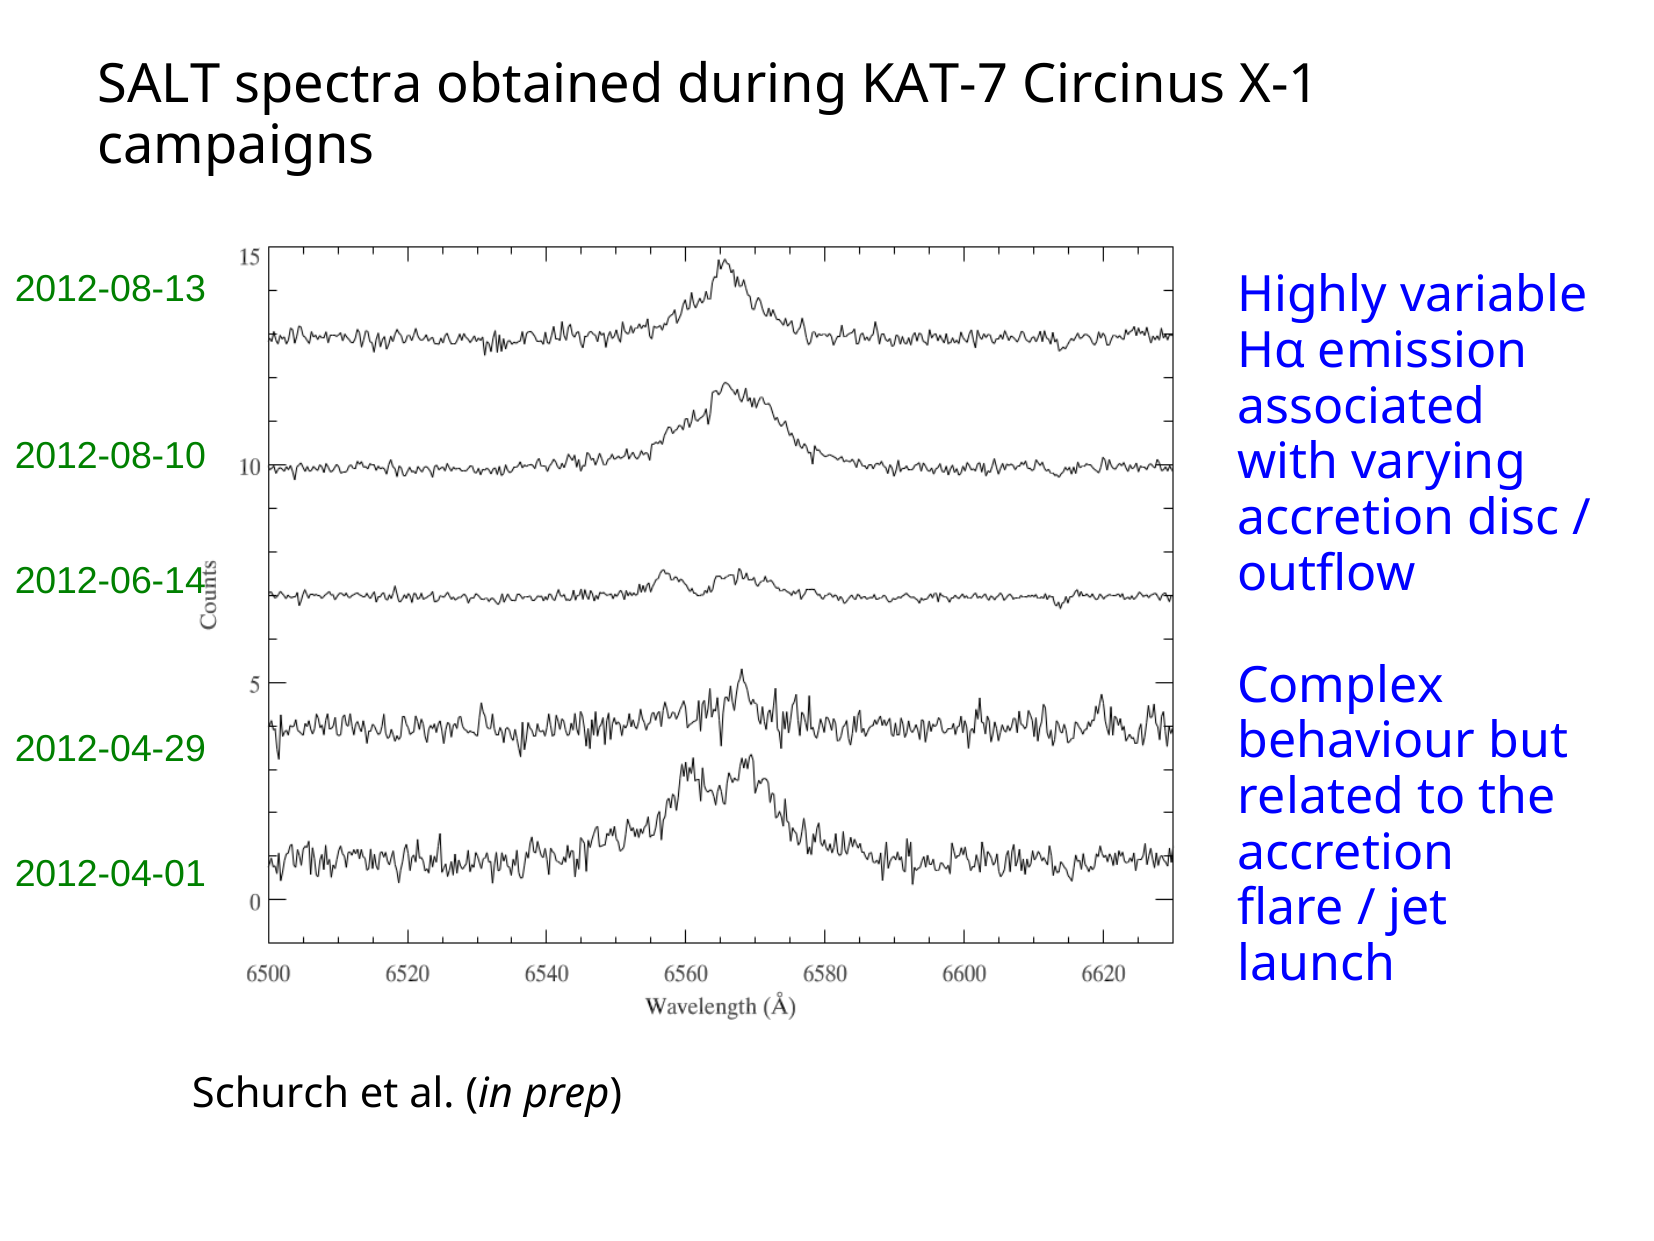

SALT spectra obtained during KAT-7 Circinus X-1 campaigns
Highly variable Hα emission associated with varying accretion disc / outflow
Complex behaviour but related to the accretion flare / jet launch
2012-08-13
2012-08-10
2012-06-14
2012-04-29
2012-04-01
Schurch et al. (in prep)